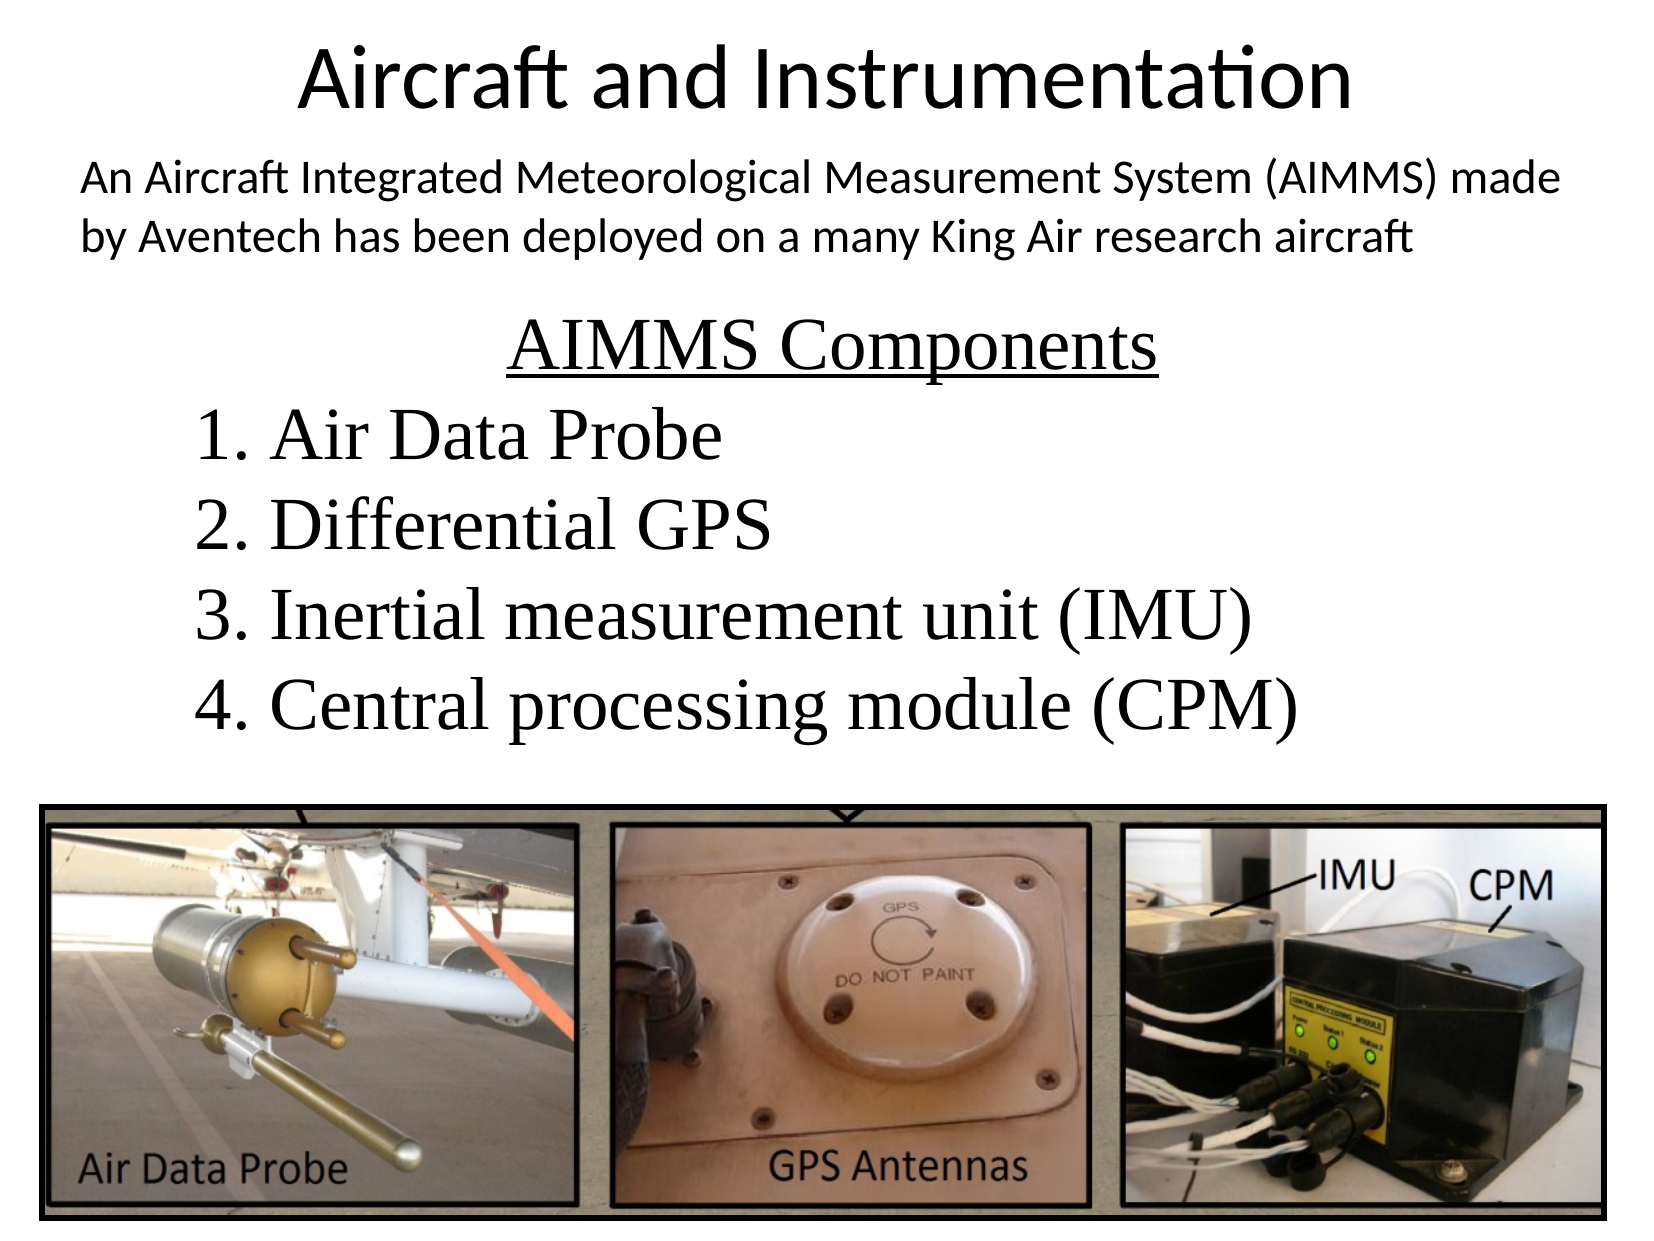

# Aircraft and Instrumentation
An Aircraft Integrated Meteorological Measurement System (AIMMS) made by Aventech has been deployed on a many King Air research aircraft
AIMMS Components
 Air Data Probe
 Differential GPS
 Inertial measurement unit (IMU)
 Central processing module (CPM)